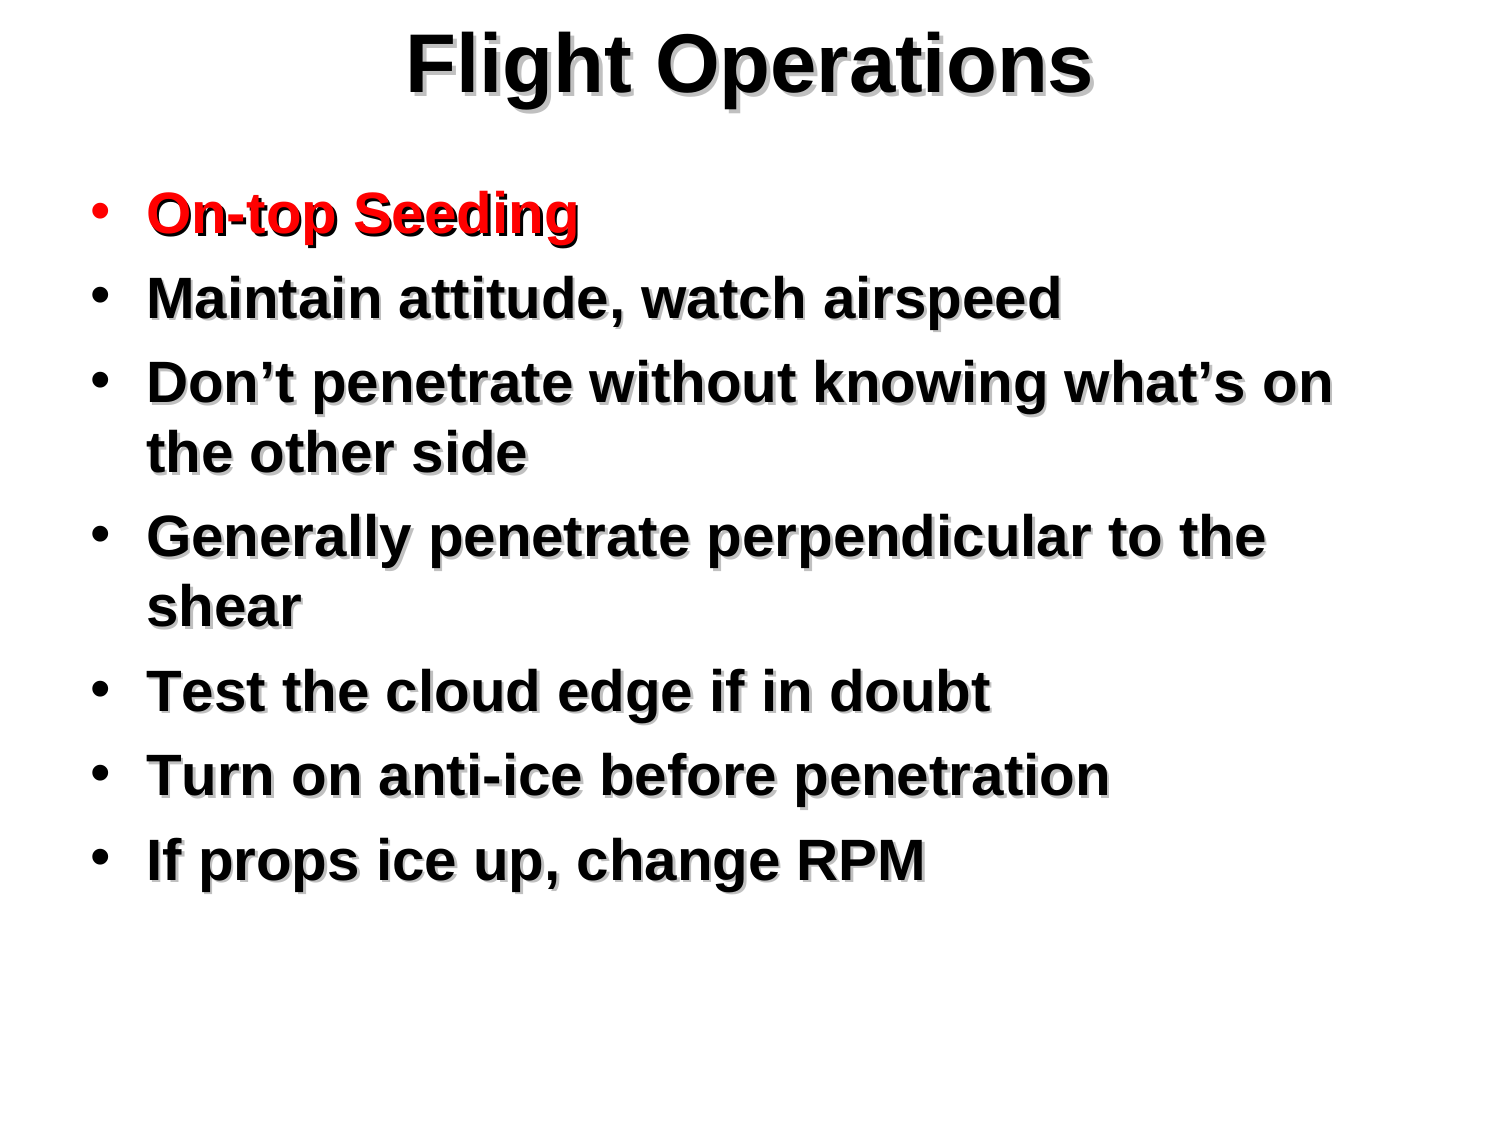

Flight Operations
# On-top Seeding
Maintain attitude, watch airspeed
Don’t penetrate without knowing what’s on the other side
Generally penetrate perpendicular to the shear
Test the cloud edge if in doubt
Turn on anti-ice before penetration
If props ice up, change RPM